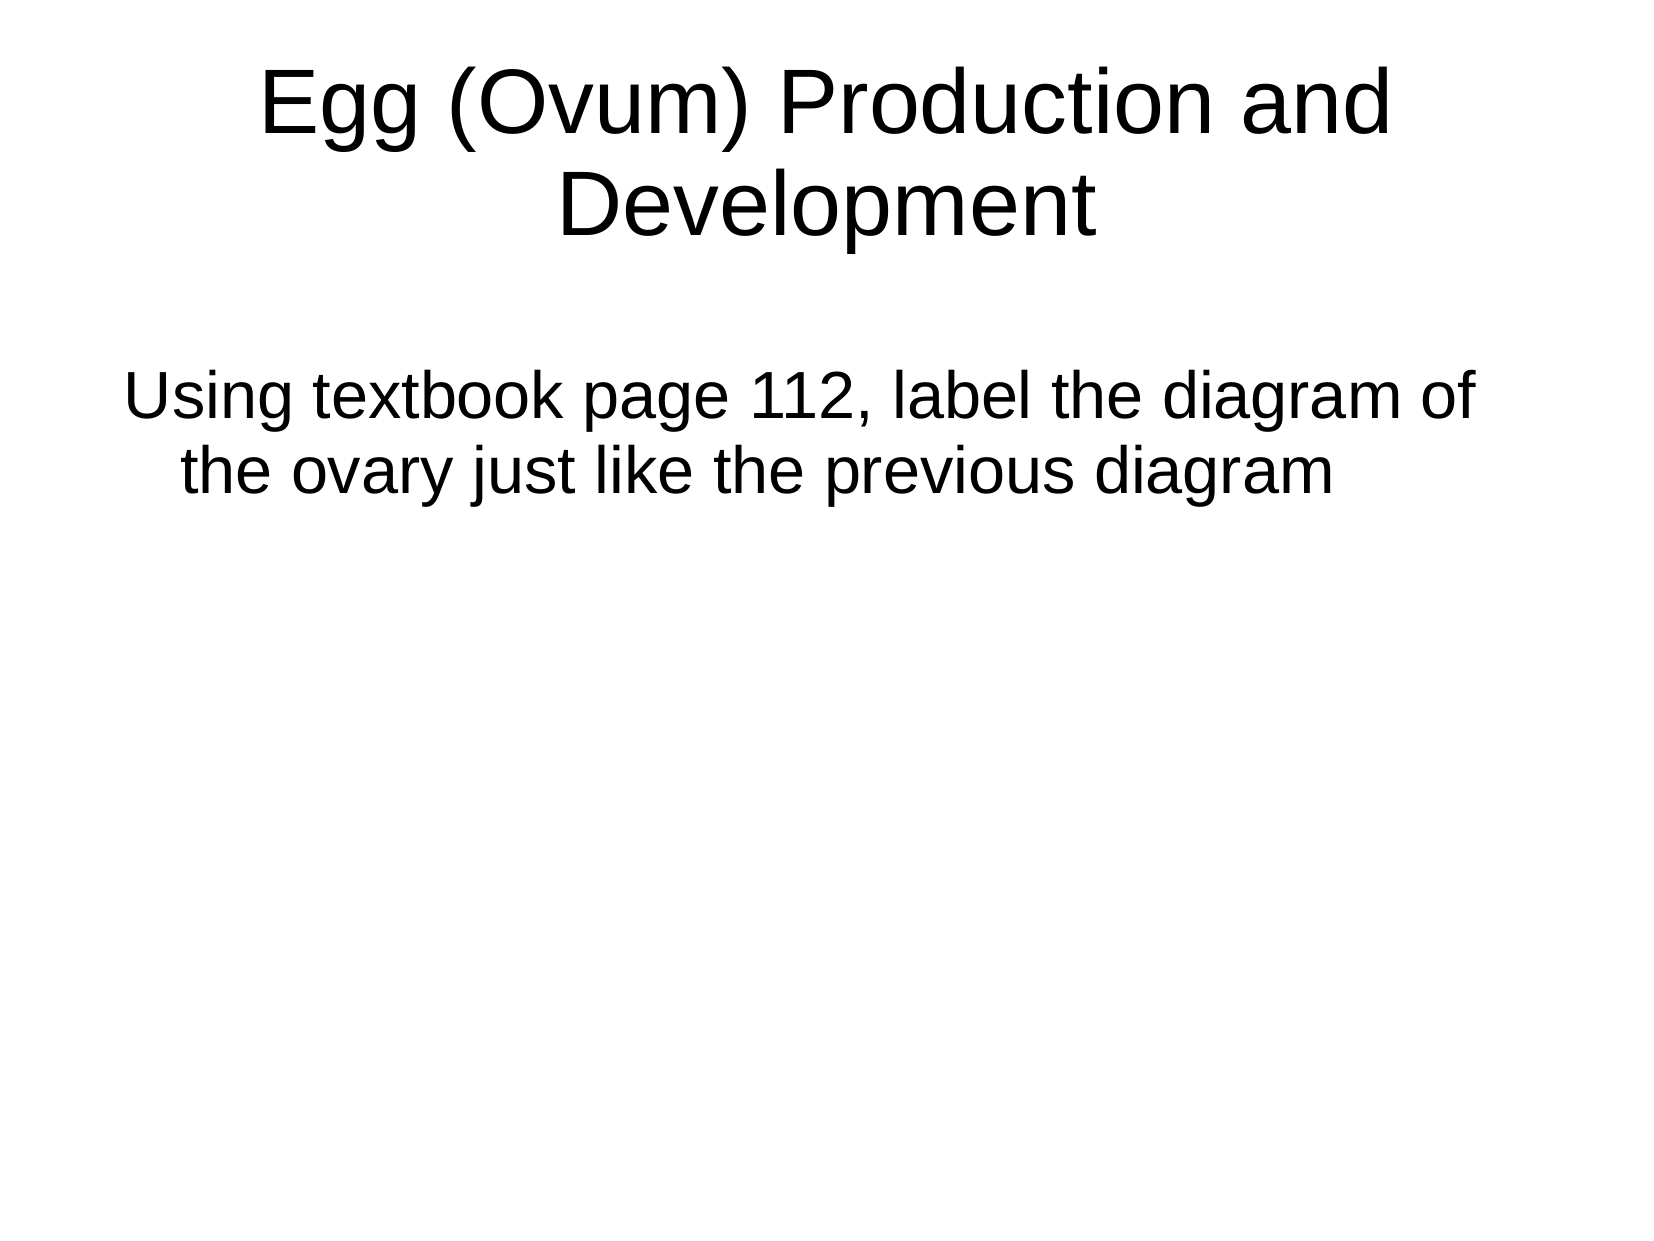

# Egg (Ovum) Production and Development
Using textbook page 112, label the diagram of the ovary just like the previous diagram